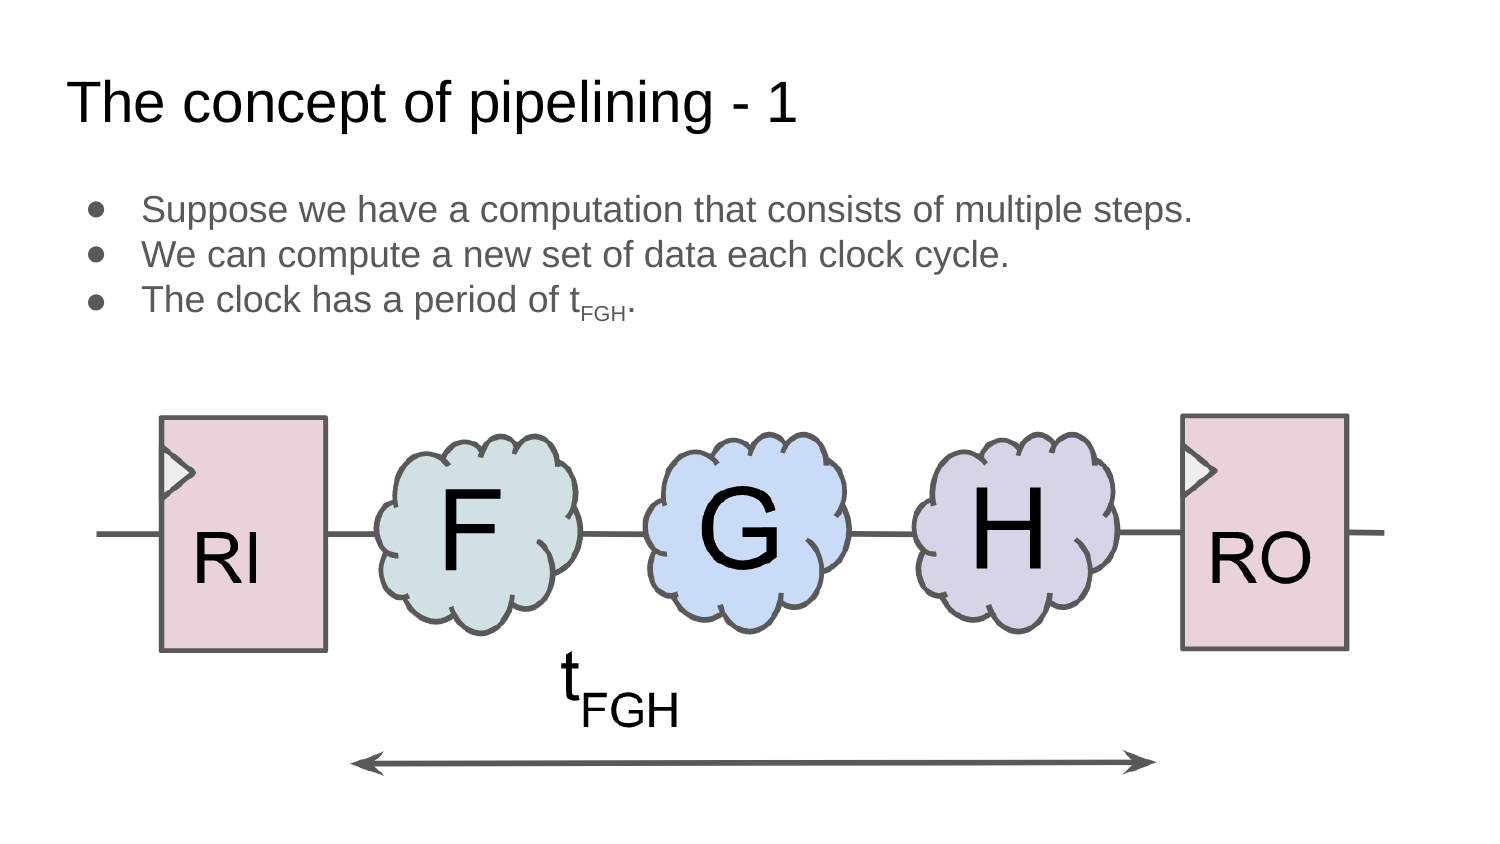

# The concept of pipelining - 1
Suppose we have a computation that consists of multiple steps.
We can compute a new set of data each clock cycle.
The clock has a period of tFGH.